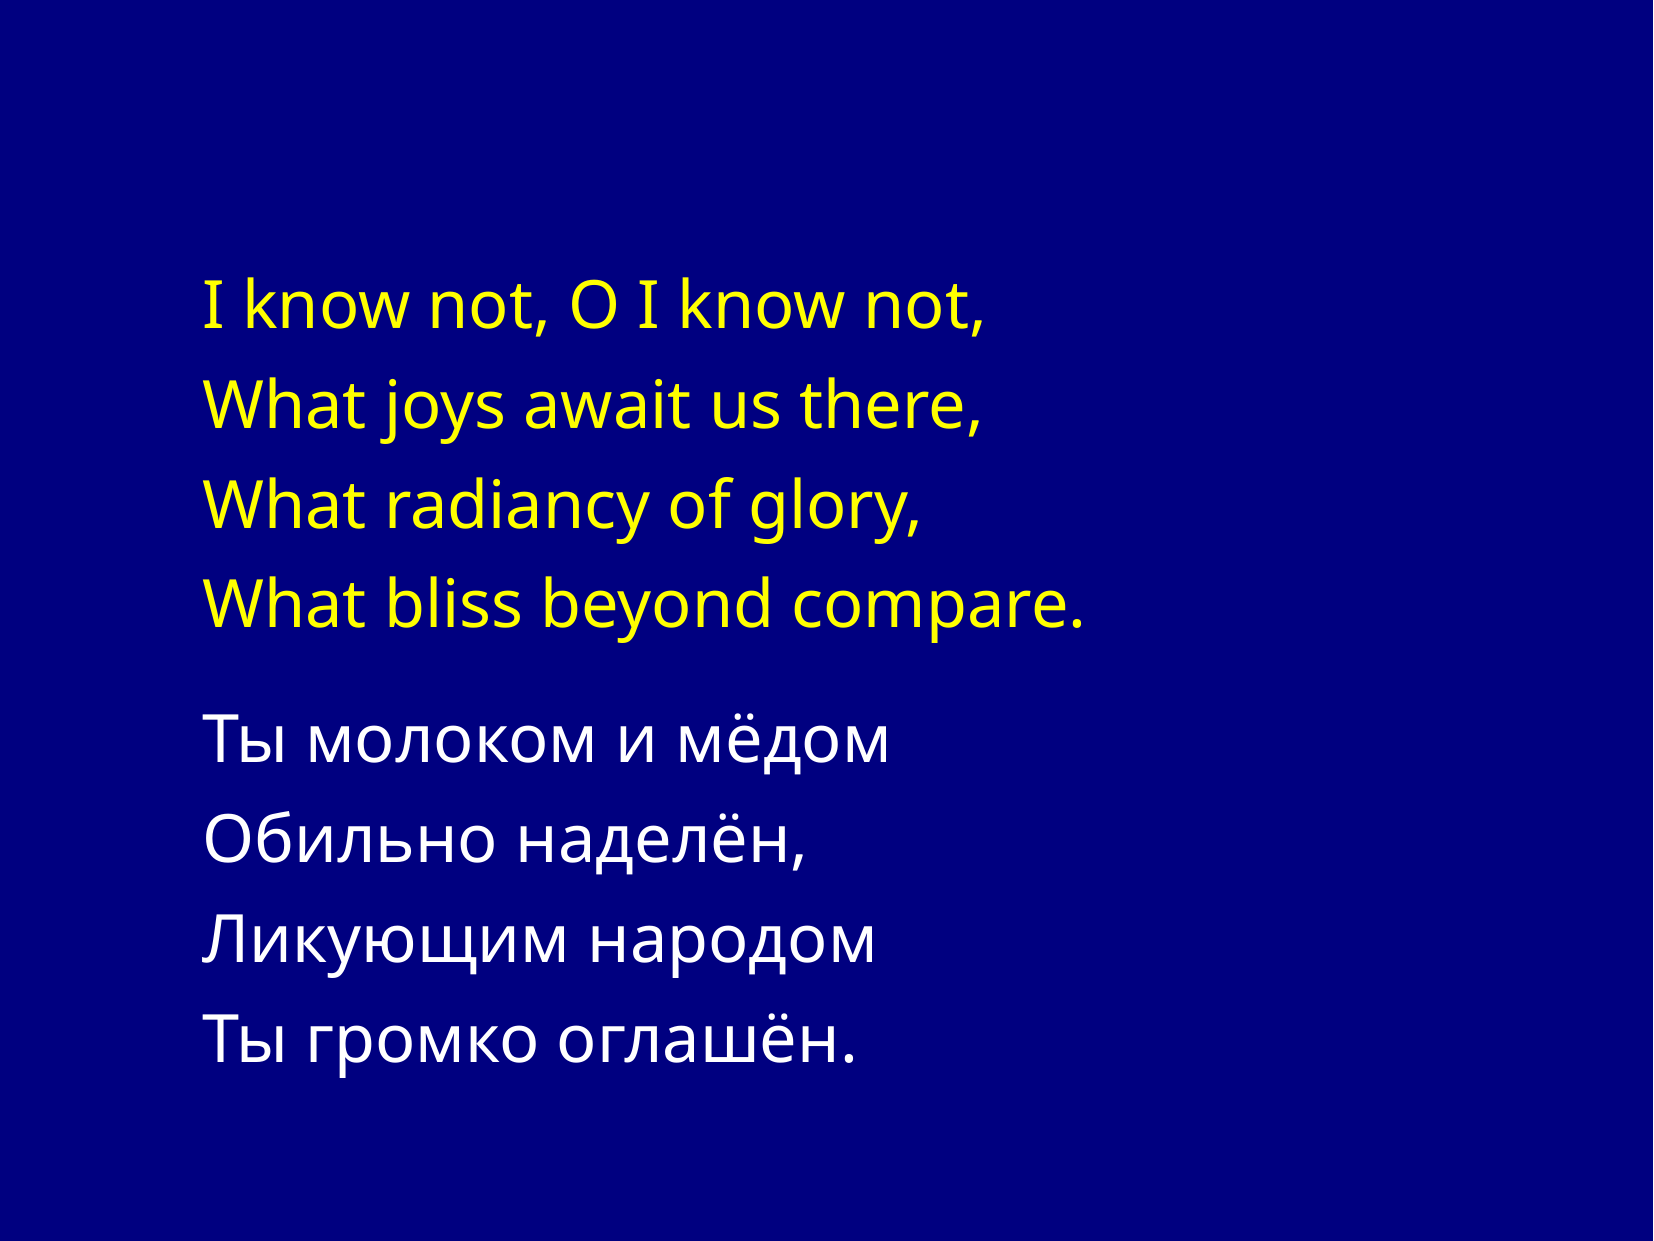

I know not, O I know not,
	What joys await us there,
	What radiancy of glory,
	What bliss beyond compare.
	Ты молоком и мёдом
	Обильно наделён,
	Ликующим народом
	Ты громко оглашён.